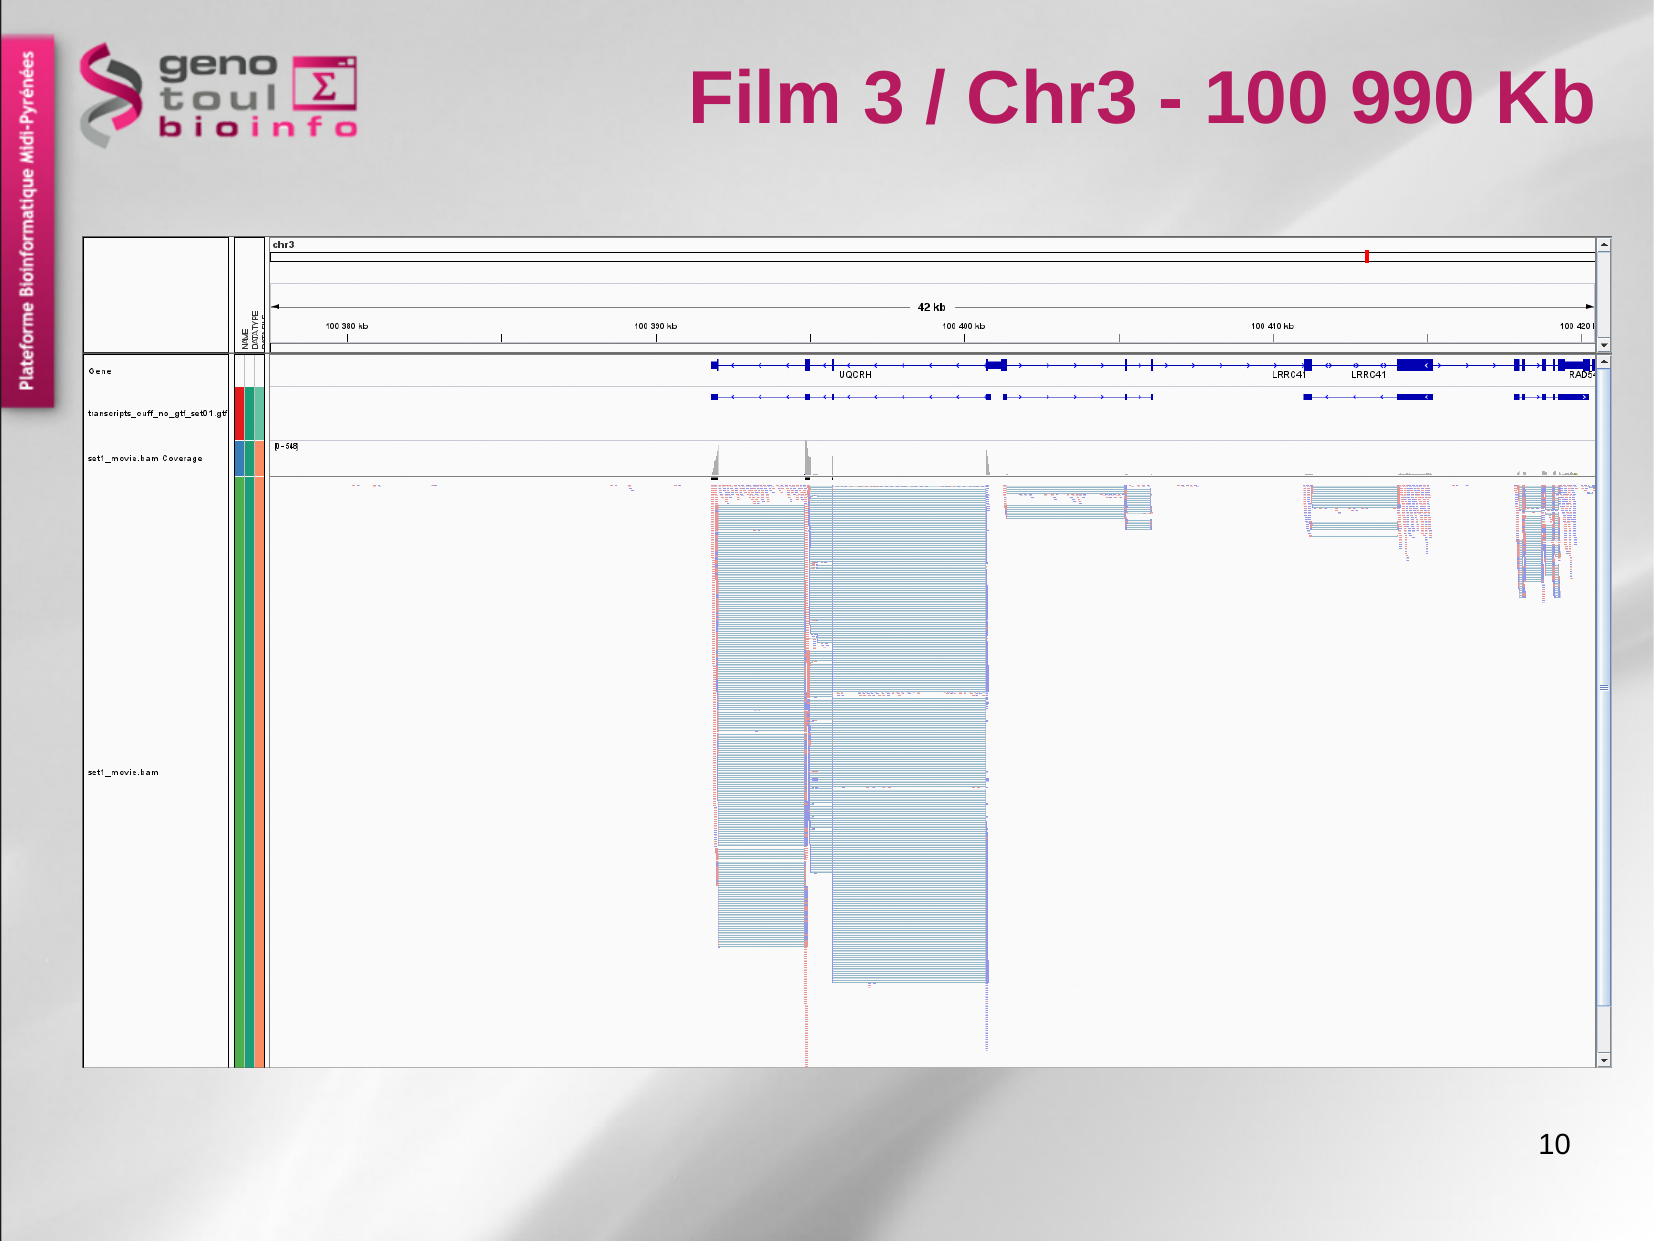

# Film 3 / Chr3 - 100 990 Kb